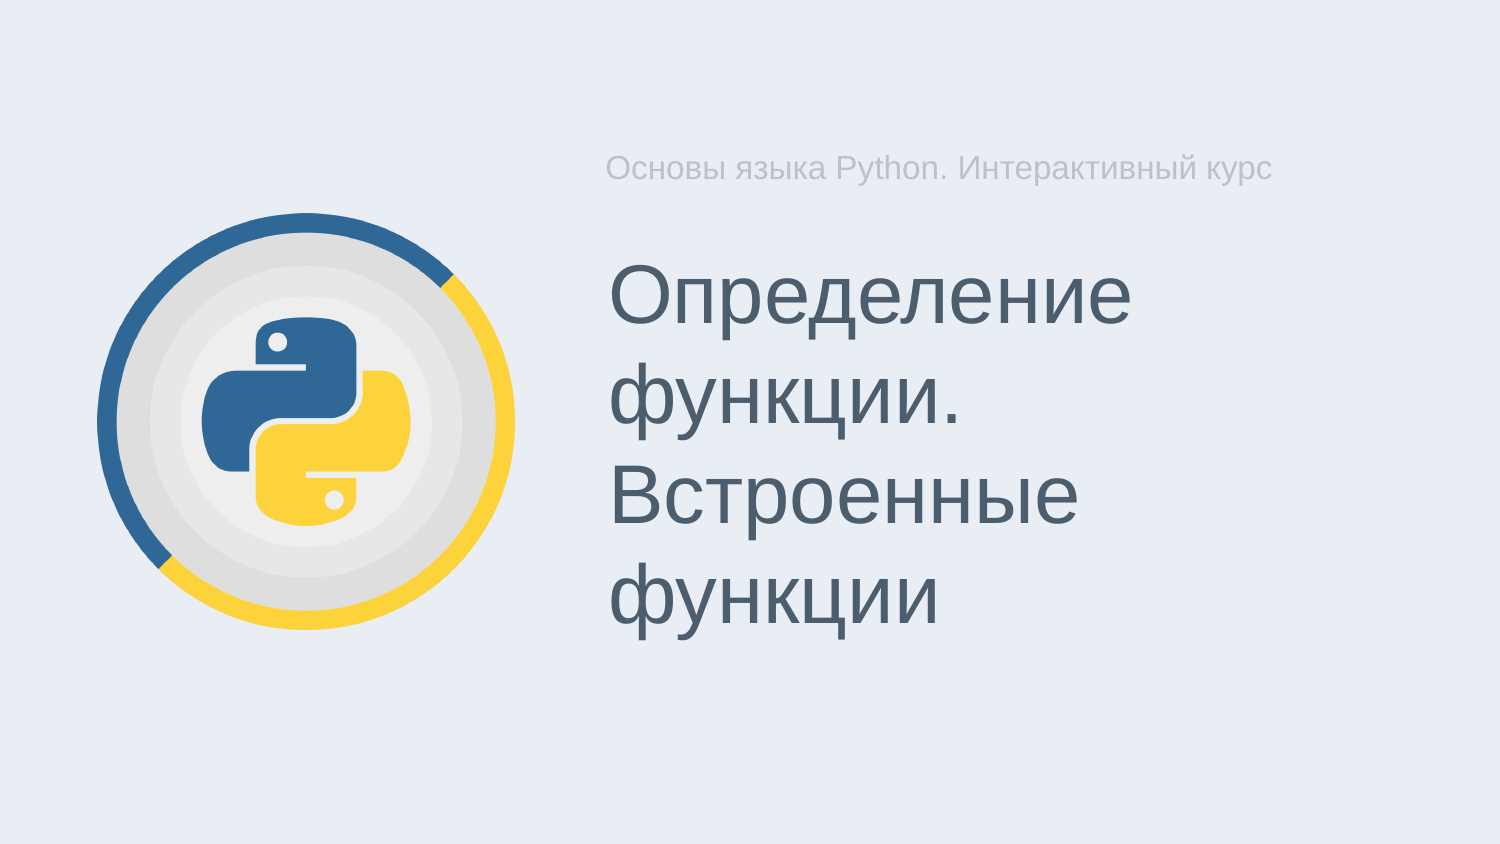

# Основы языка Python. Интерактивный курс
Определение функции. Встроенные функции